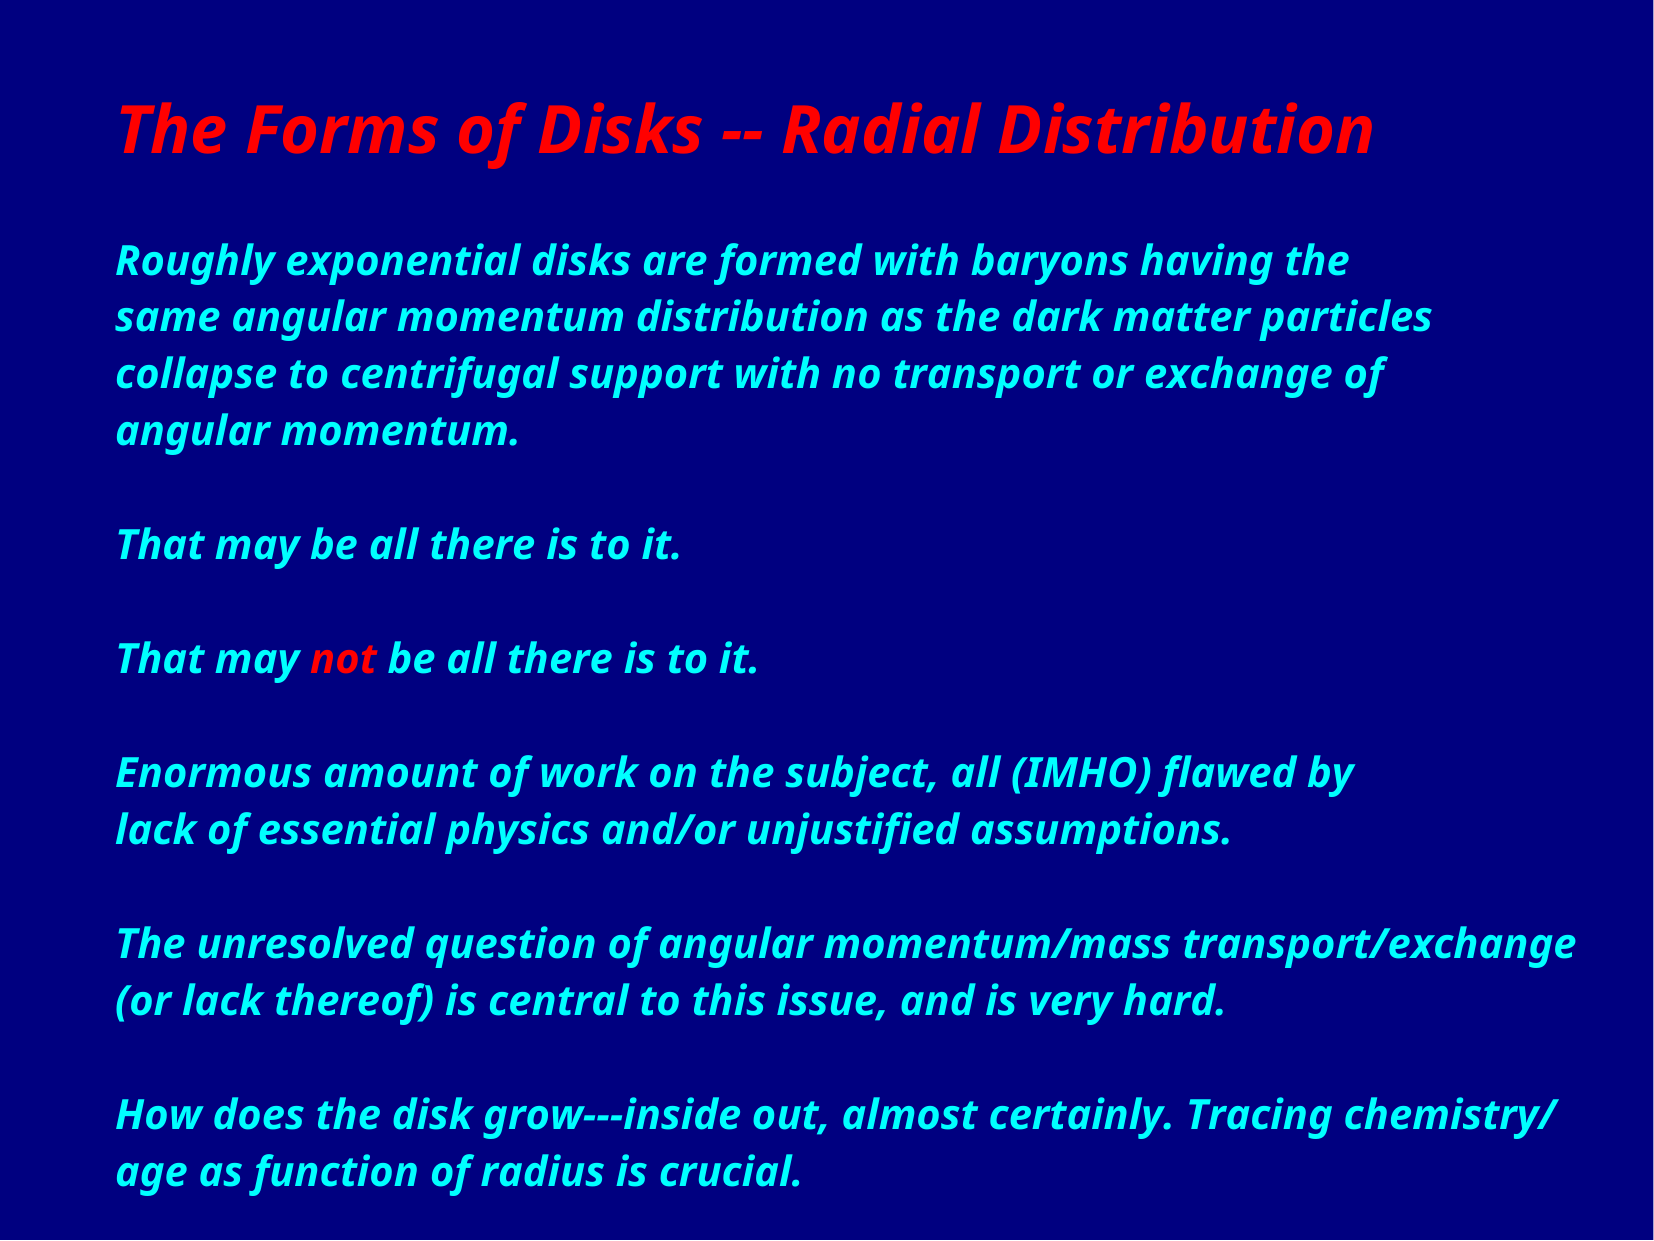

The Forms of Disks -- Radial Distribution
Roughly exponential disks are formed with baryons having the
same angular momentum distribution as the dark matter particles
collapse to centrifugal support with no transport or exchange of
angular momentum.
That may be all there is to it.
That may not be all there is to it.
Enormous amount of work on the subject, all (IMHO) flawed by
lack of essential physics and/or unjustified assumptions.
The unresolved question of angular momentum/mass transport/exchange
(or lack thereof) is central to this issue, and is very hard.
How does the disk grow---inside out, almost certainly. Tracing chemistry/
age as function of radius is crucial.